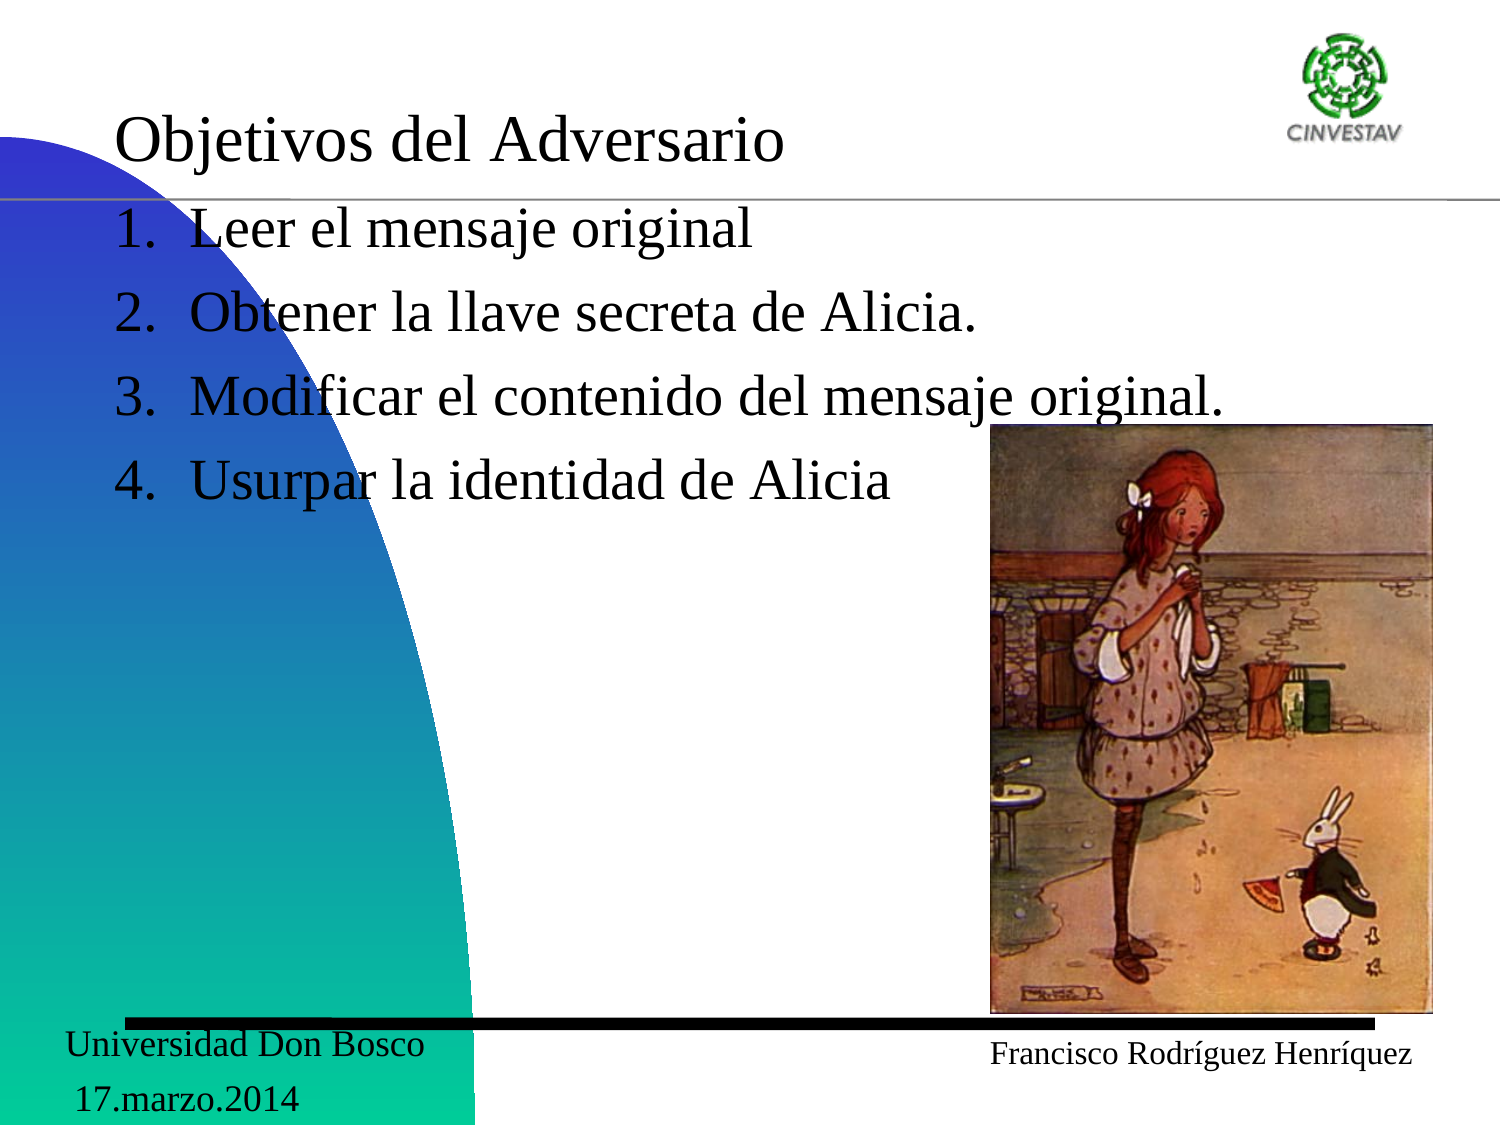

Objetivos del Adversario
Leer el mensaje original
Obtener la llave secreta de Alicia.
Modificar el contenido del mensaje original.
Usurpar la identidad de Alicia